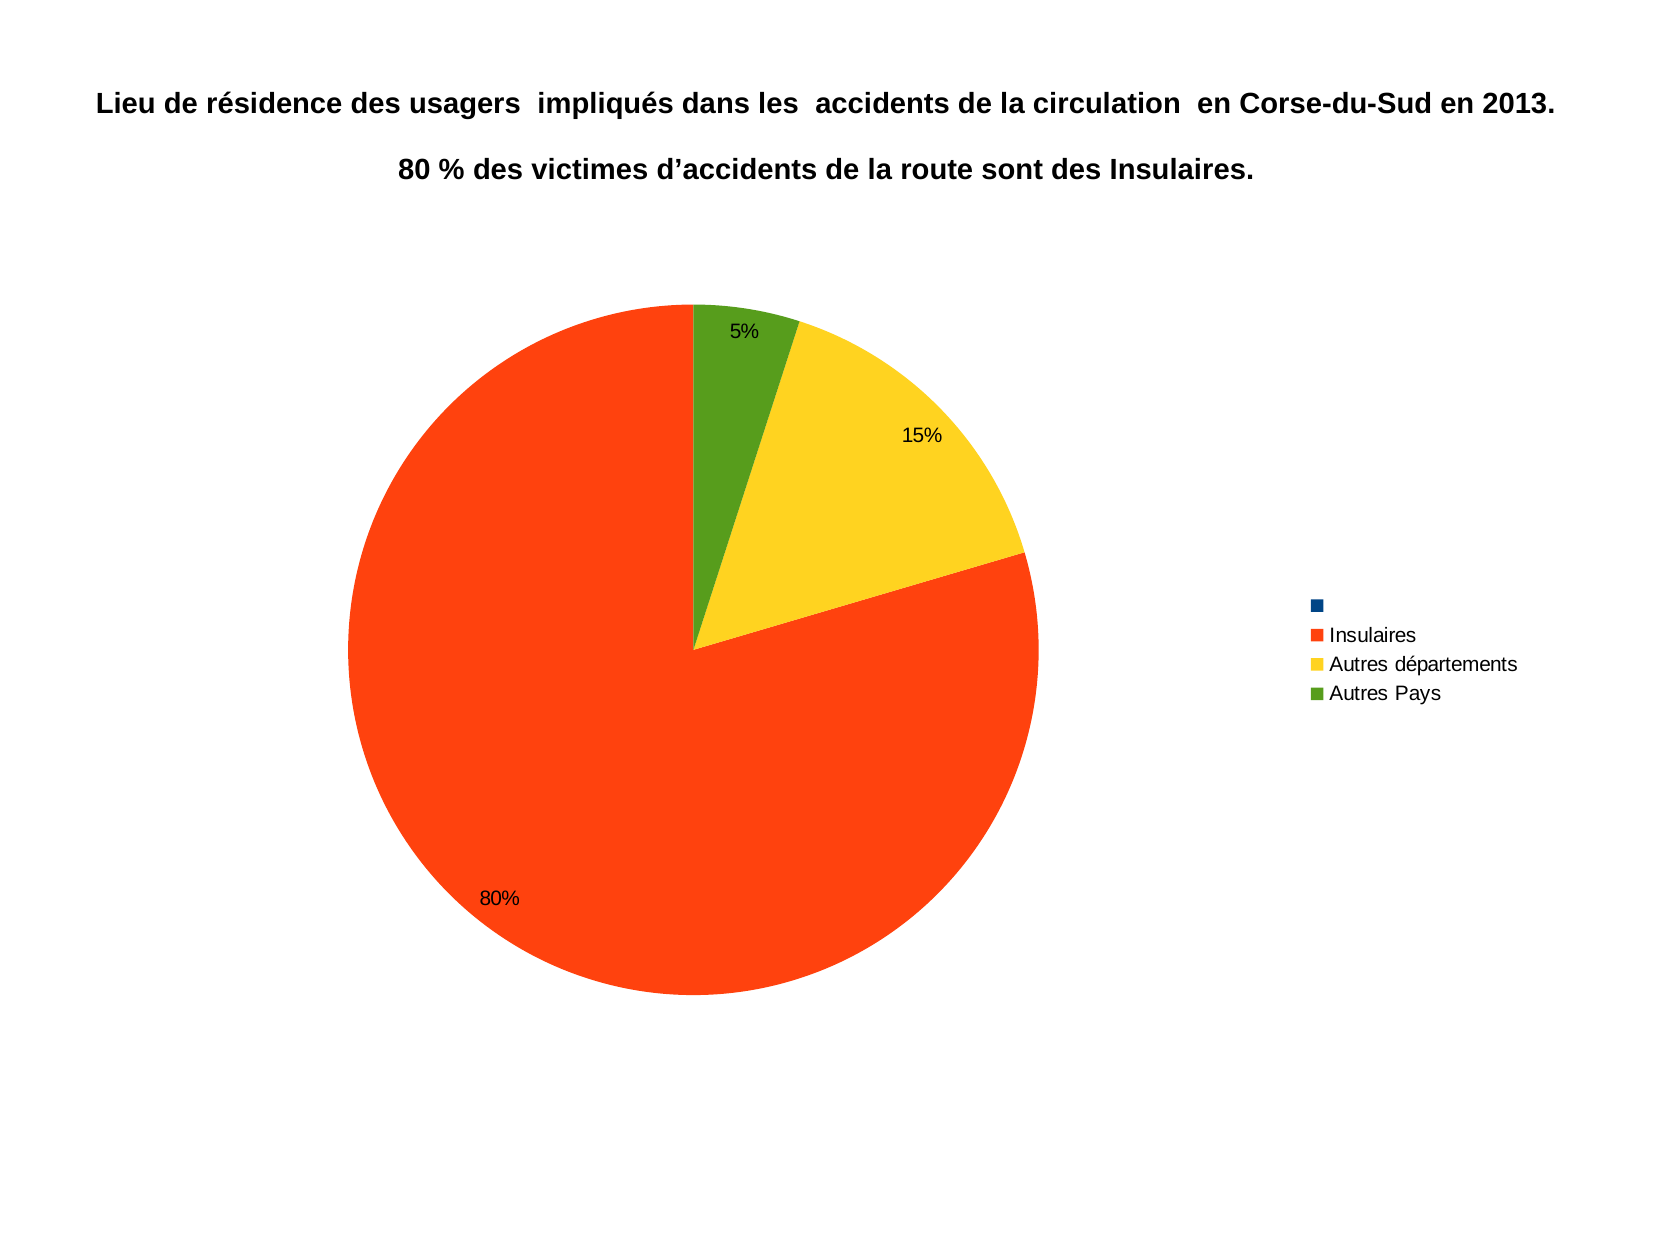

# Lieu de résidence des usagers impliqués dans les accidents de la circulation en Corse-du-Sud en 2013. 80 % des victimes d’accidents de la route sont des Insulaires.
### Chart
| Category | 1 colonne |
|---|---|
| None | None |
| Insulaires | 144.0 |
| Autres départements | 28.0 |
| Autres Pays | 9.0 |